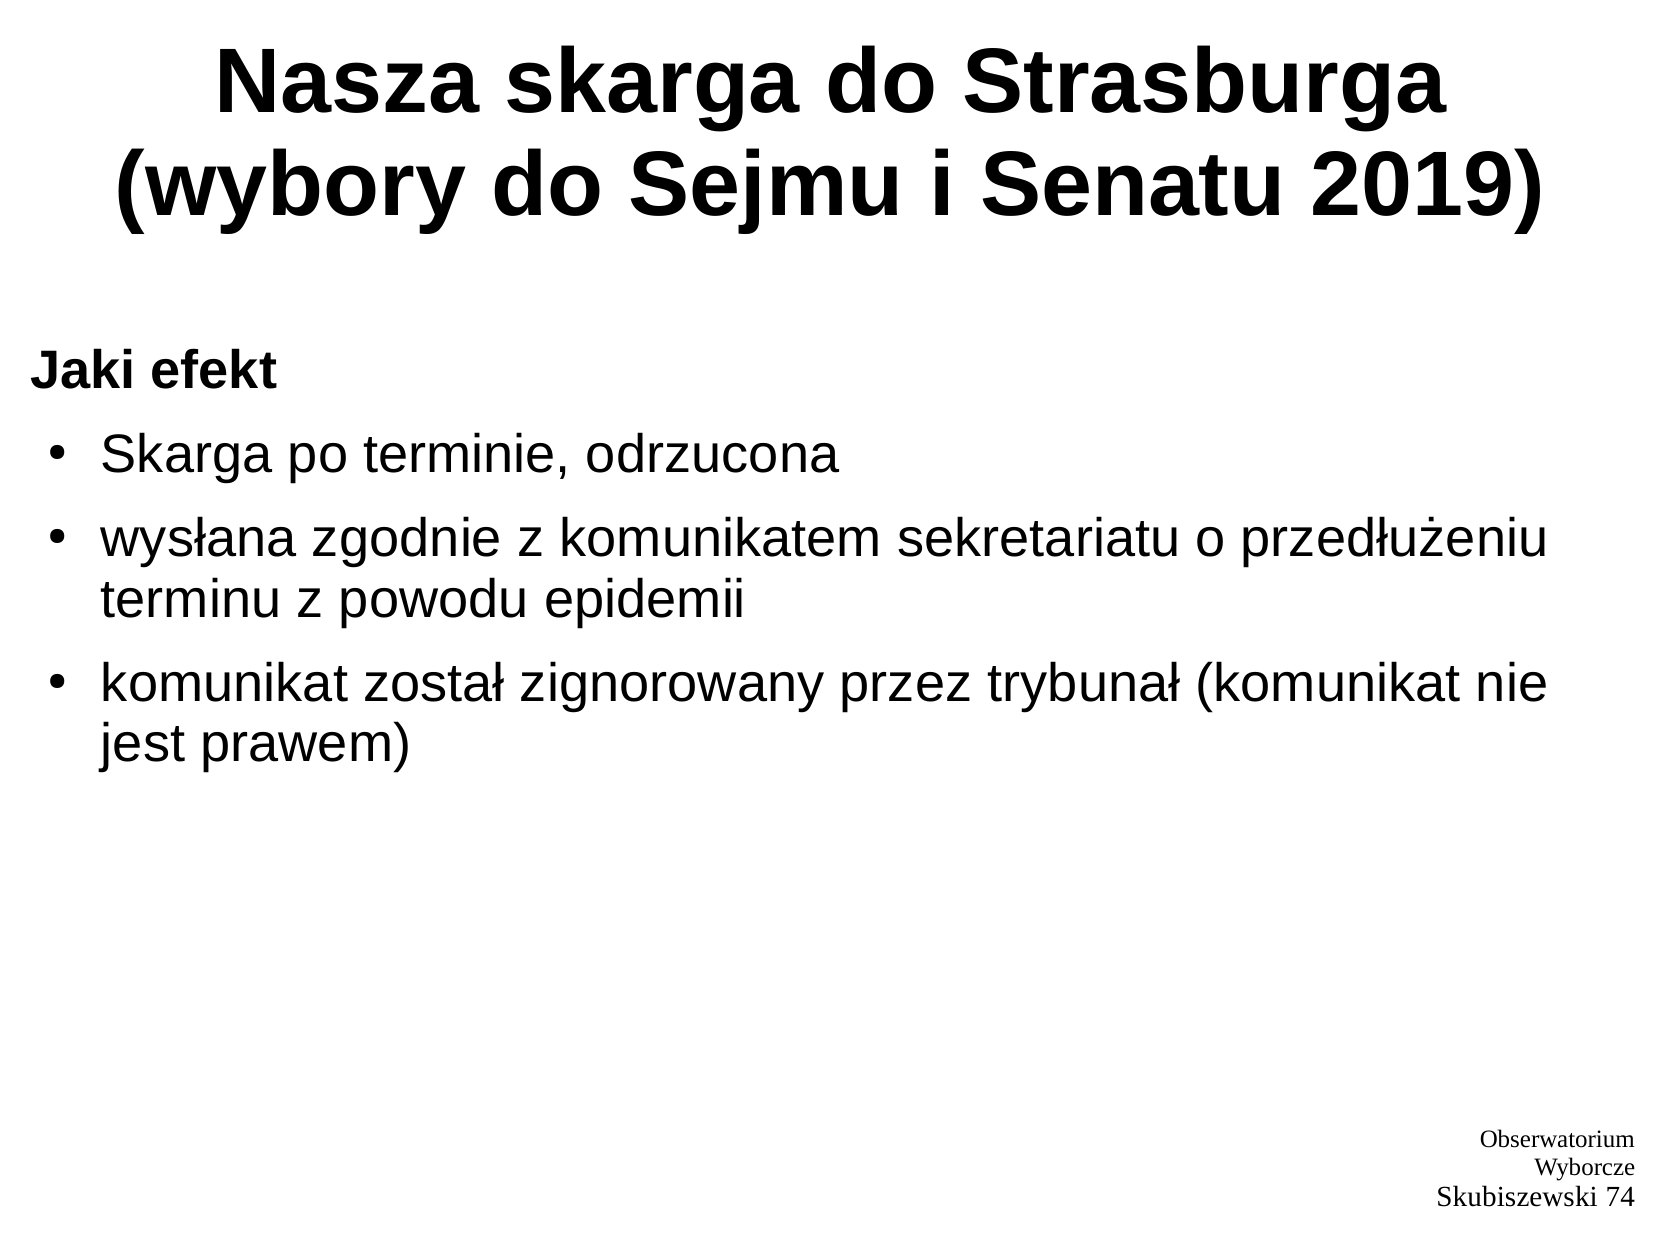

# Nasza skarga do Strasburga (wybory do Sejmu i Senatu 2019)
Jaki efekt
Skarga po terminie, odrzucona
wysłana zgodnie z komunikatem sekretariatu o przedłużeniu terminu z powodu epidemii
komunikat został zignorowany przez trybunał (komunikat nie jest prawem)
74